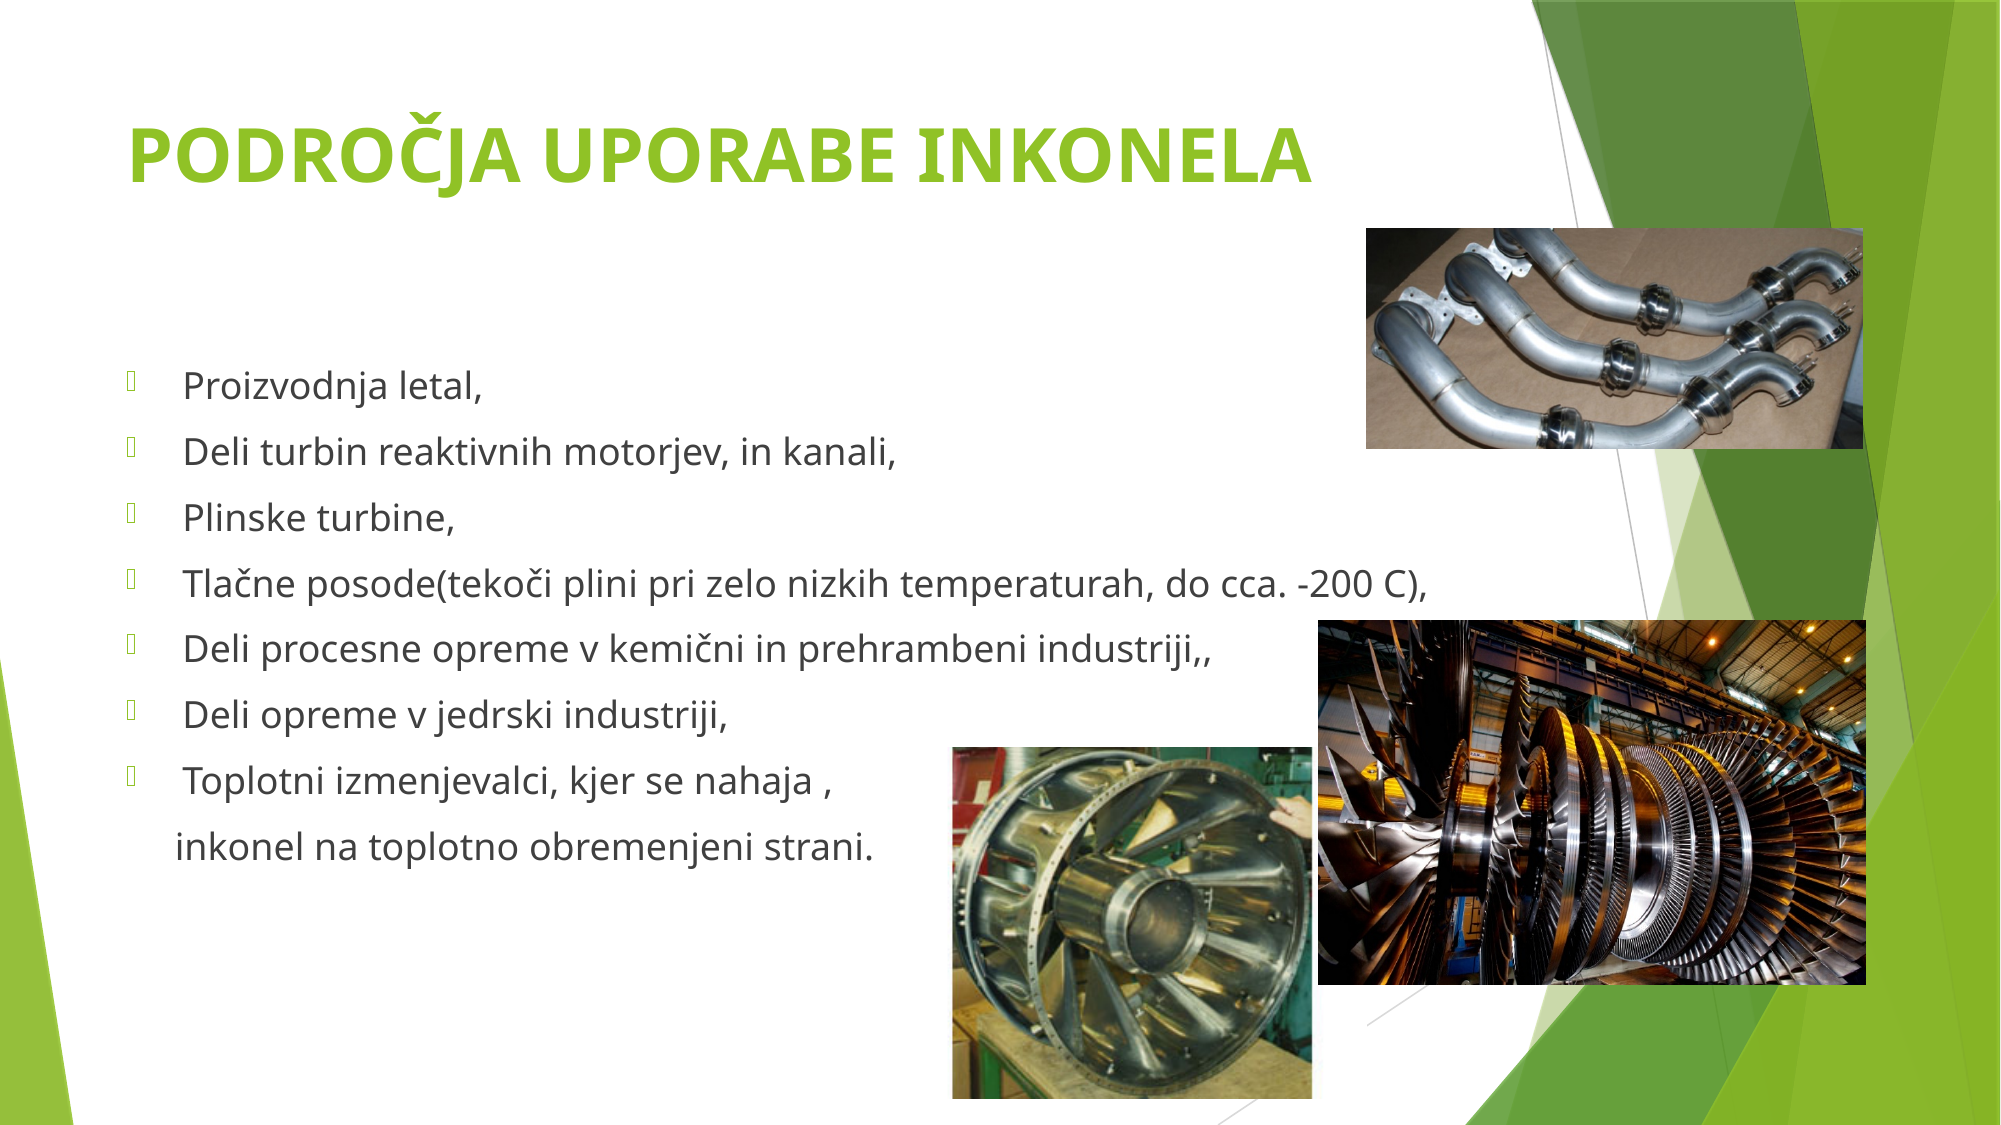

# PODROČJA UPORABE INKONELA
Proizvodnja letal,
Deli turbin reaktivnih motorjev, in kanali,
Plinske turbine,
Tlačne posode(tekoči plini pri zelo nizkih temperaturah, do cca. -200 C),
Deli procesne opreme v kemični in prehrambeni industriji,,
Deli opreme v jedrski industriji,
Toplotni izmenjevalci, kjer se nahaja ,
 inkonel na toplotno obremenjeni strani.